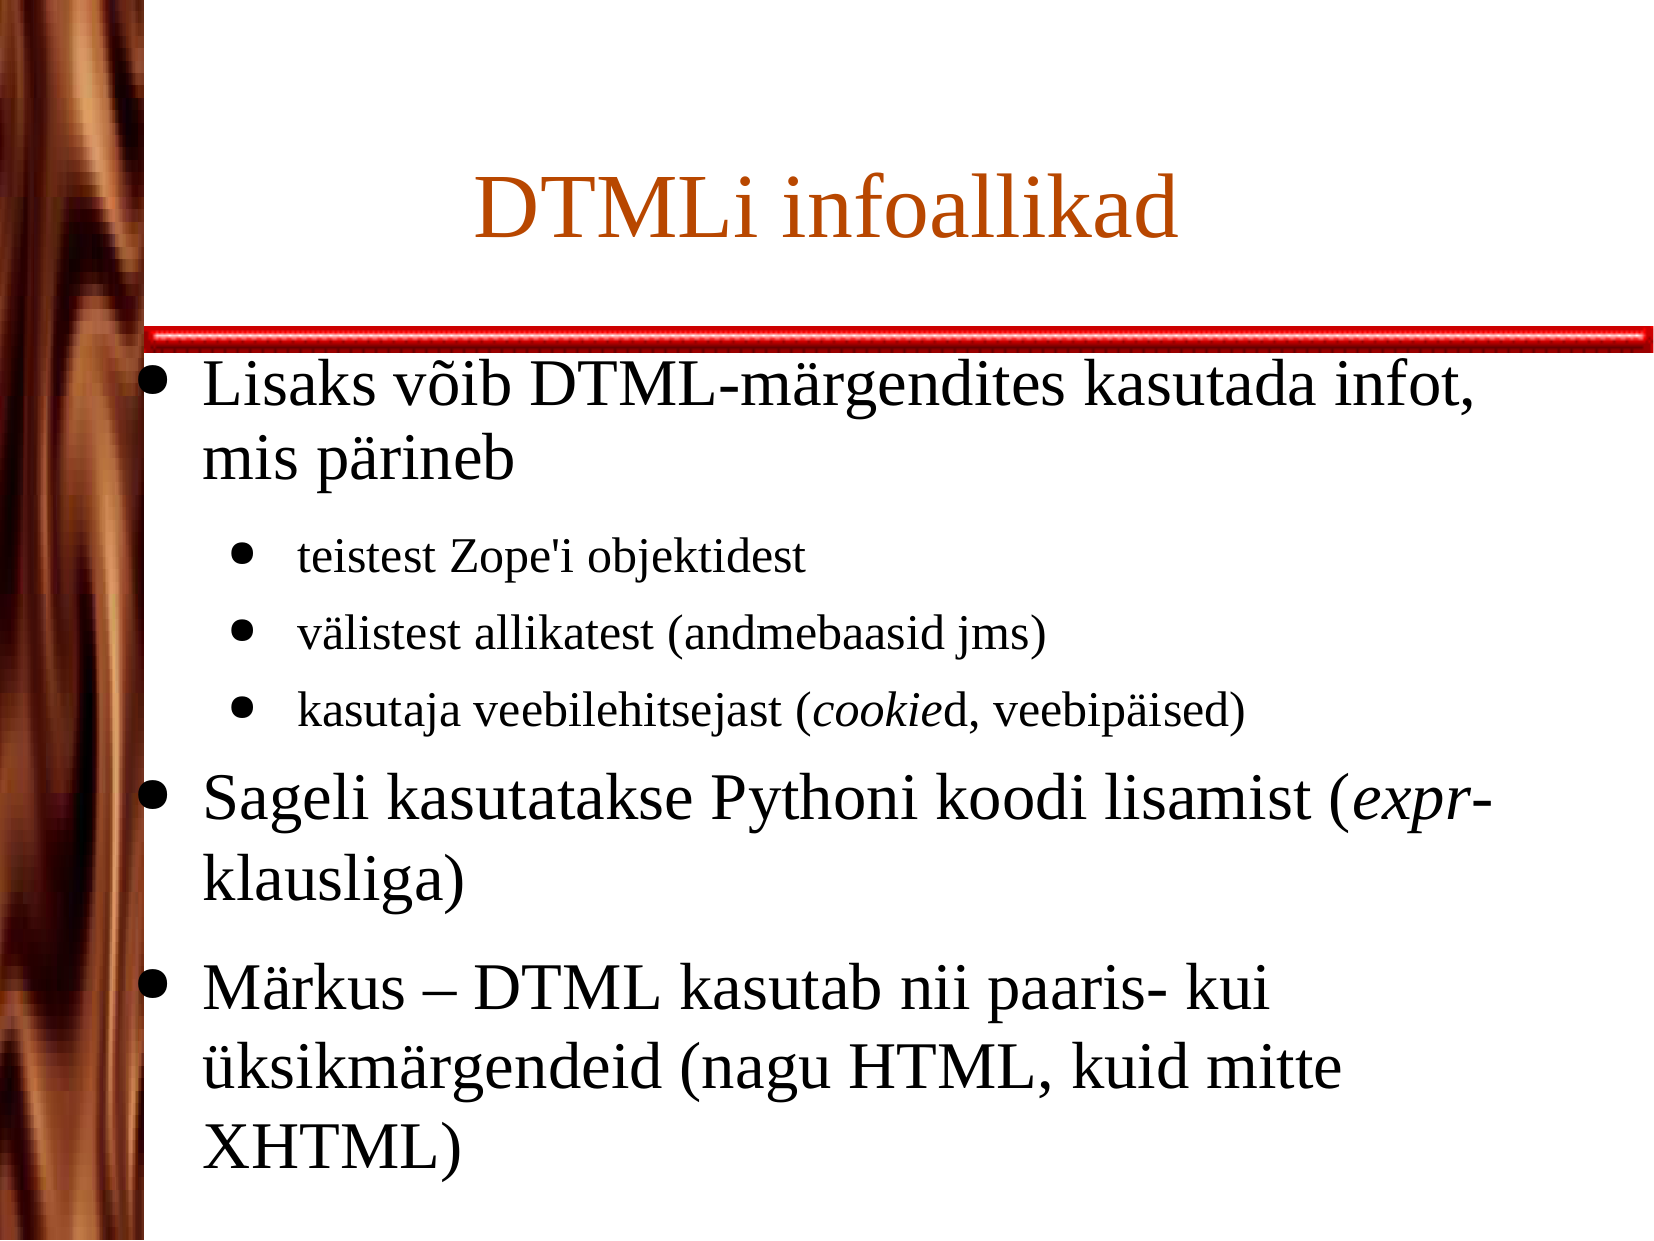

# DTMLi infoallikad
Lisaks võib DTML-märgendites kasutada infot, mis pärineb
teistest Zope'i objektidest
välistest allikatest (andmebaasid jms)
kasutaja veebilehitsejast (cookied, veebipäised)
Sageli kasutatakse Pythoni koodi lisamist (expr-klausliga)
Märkus – DTML kasutab nii paaris- kui üksikmärgendeid (nagu HTML, kuid mitte XHTML)